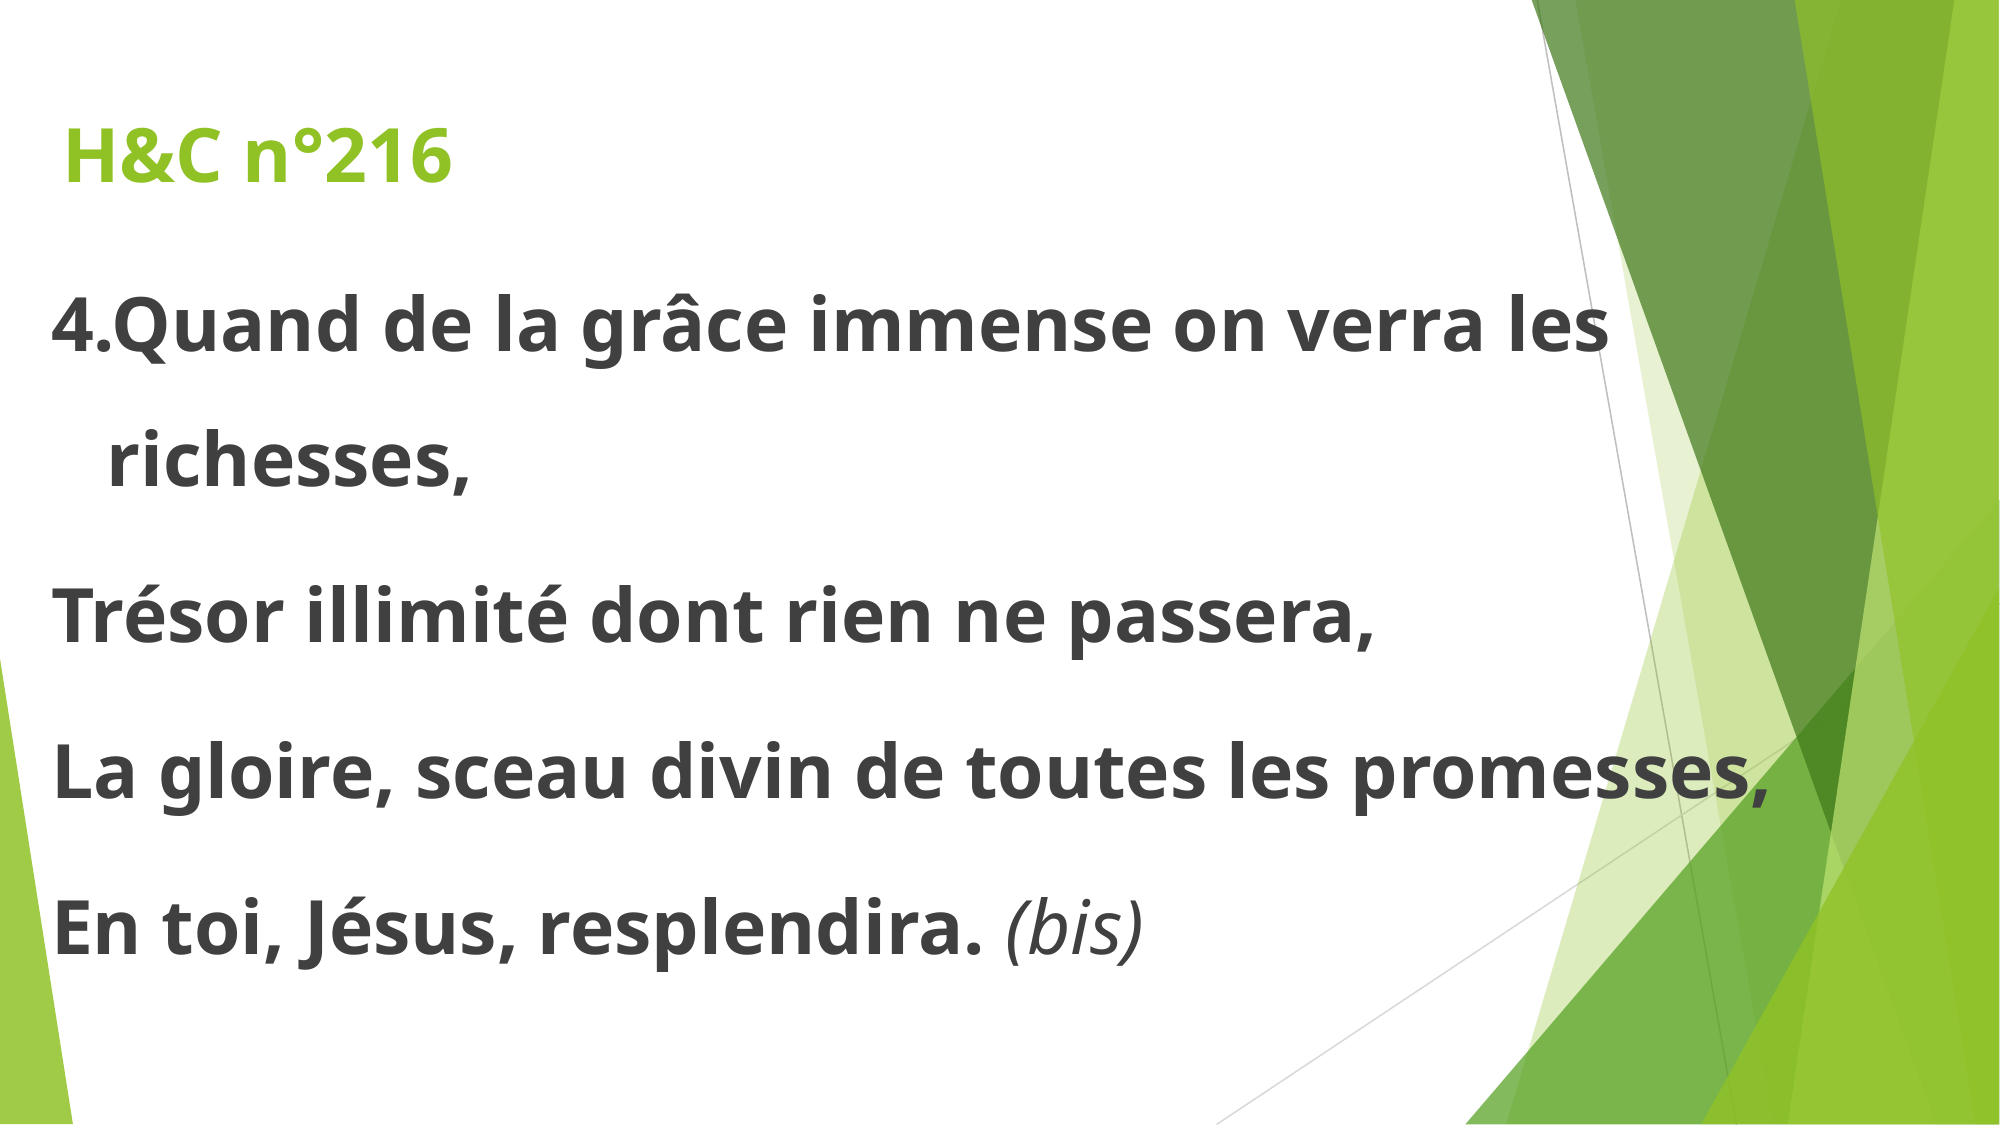

H&C n°216
4.Quand de la grâce immense on verra les richesses,
Trésor illimité dont rien ne passera,
La gloire, sceau divin de toutes les promesses,
En toi, Jésus, resplendira. (bis)